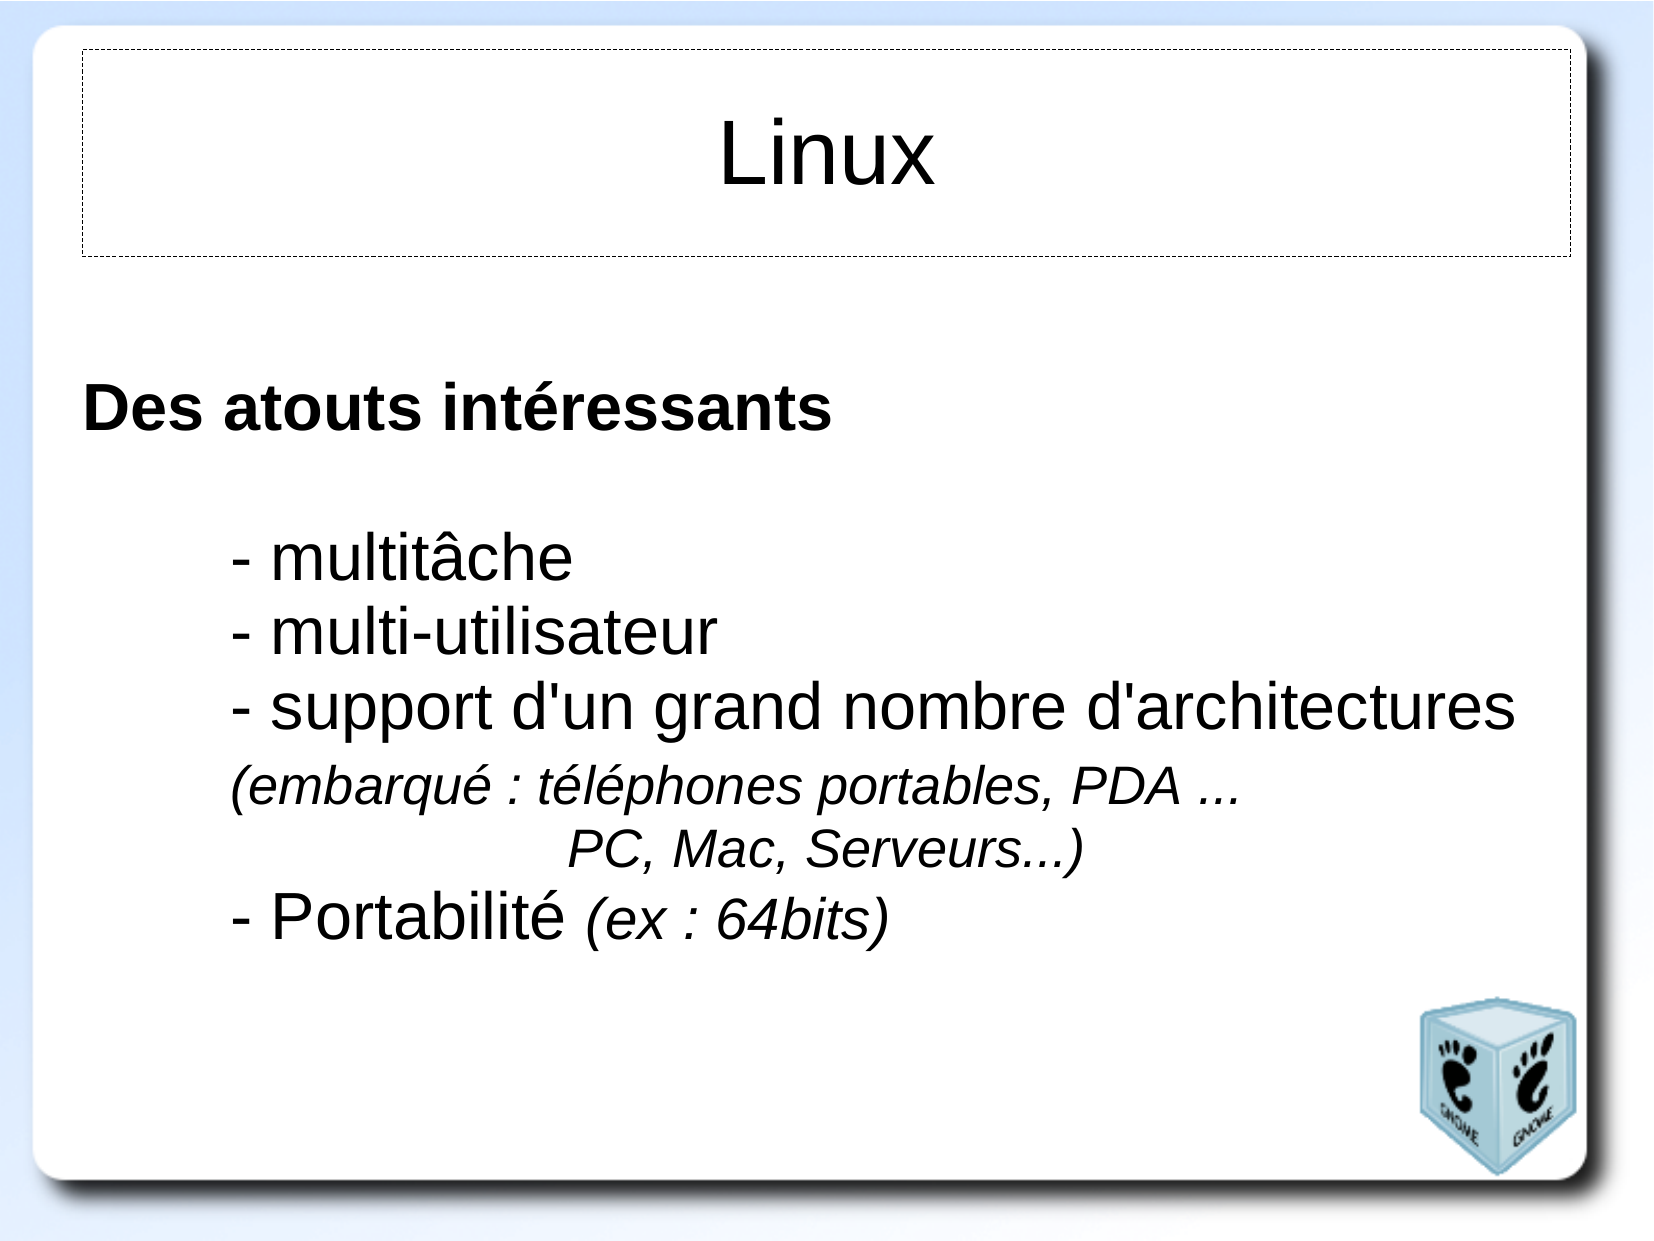

# Linux
Des atouts intéressants
		- multitâche
		- multi-utilisateur
		- support d'un grand nombre d'architectures 			(embarqué : téléphones portables, PDA ...
PC, Mac, Serveurs...)
		- Portabilité (ex : 64bits)